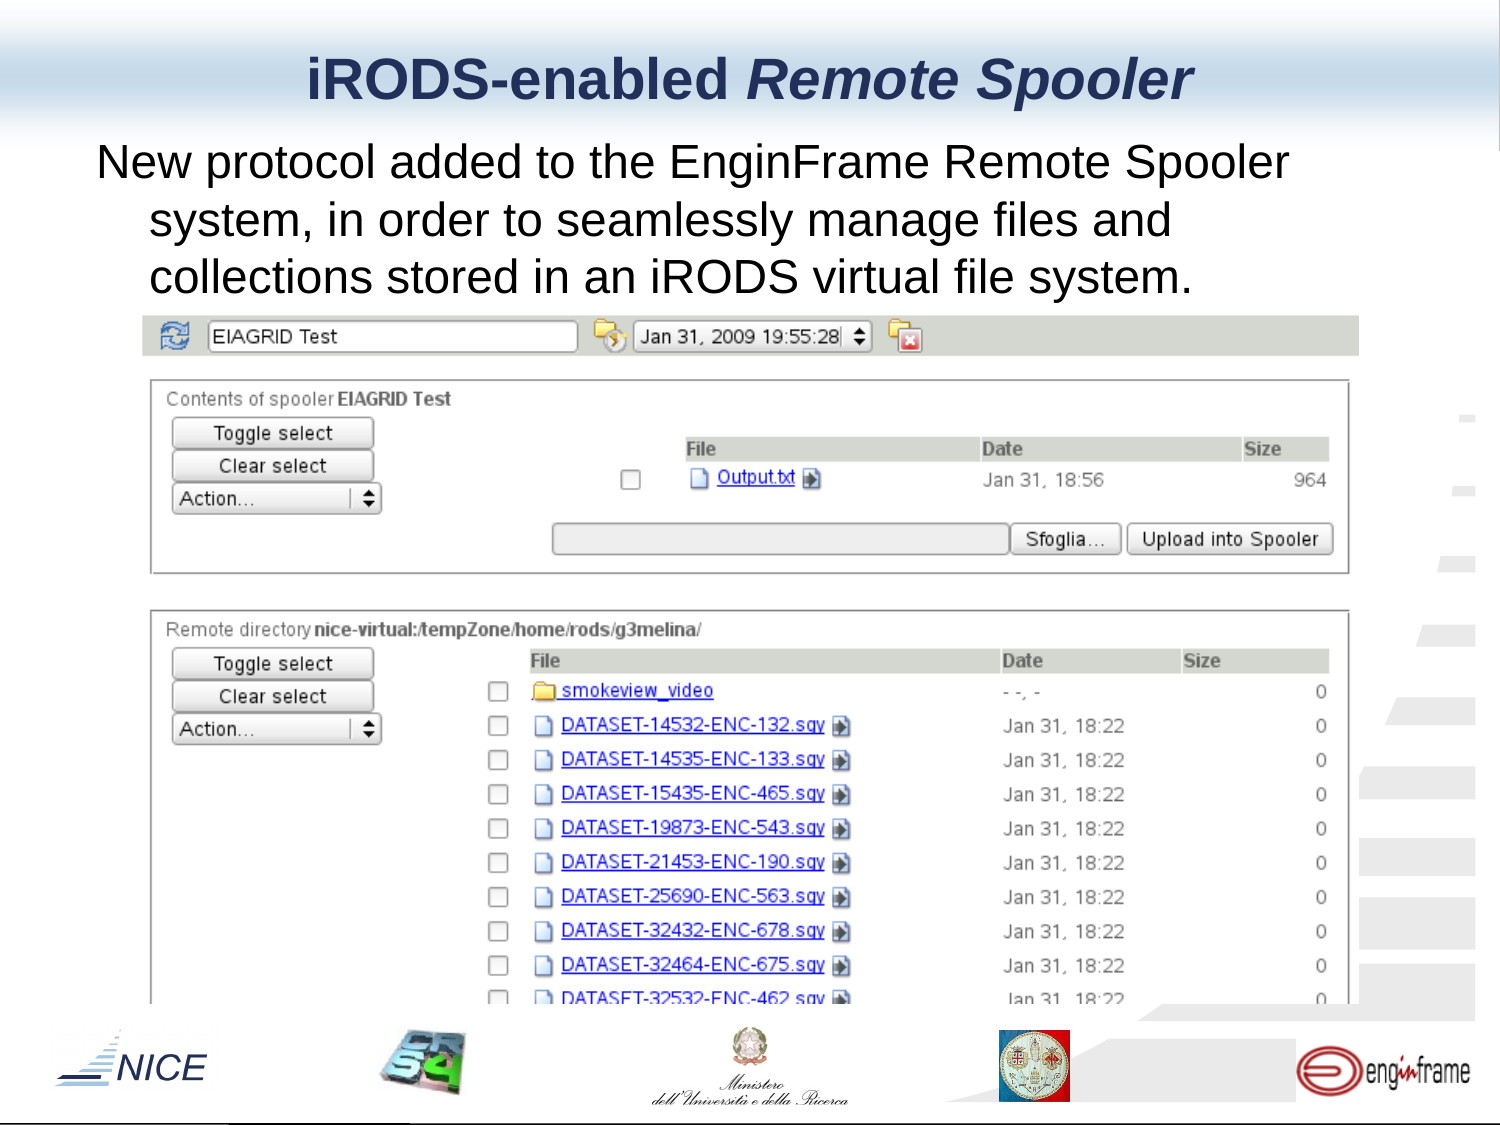

iRODS-enabled Remote Spooler
New protocol added to the EnginFrame Remote Spooler system, in order to seamlessly manage files and collections stored in an iRODS virtual file system.